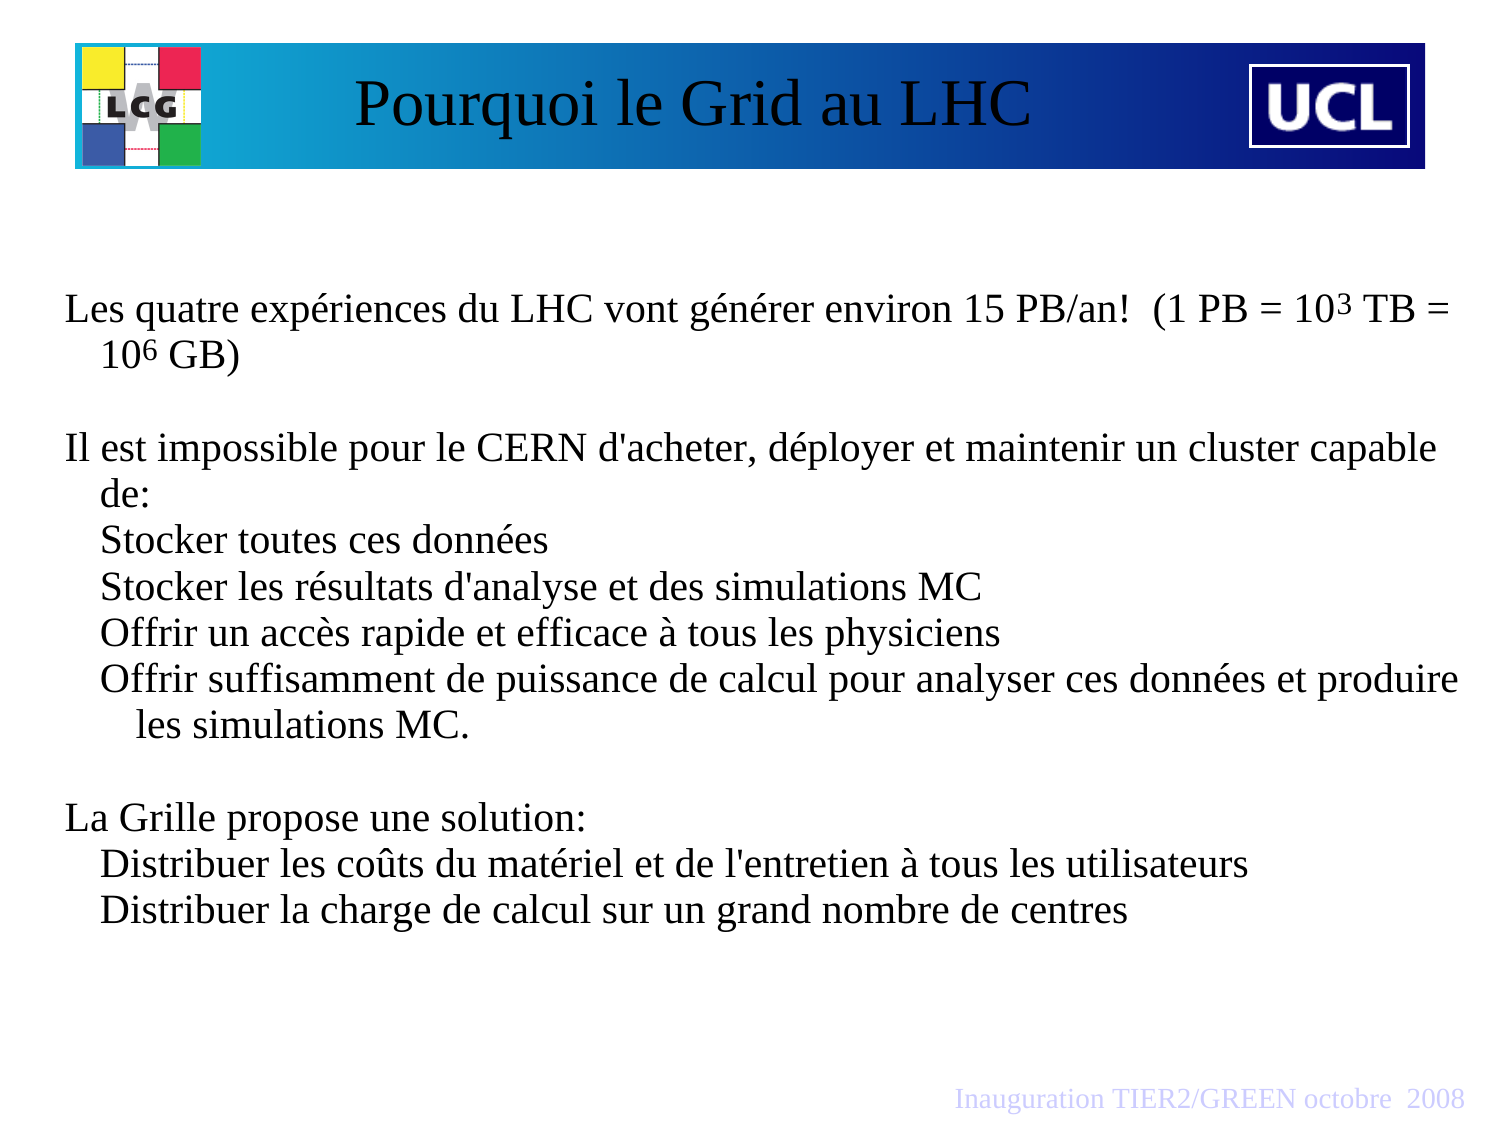

Pourquoi le Grid au LHC
Les quatre expériences du LHC vont générer environ 15 PB/an! (1 PB = 103 TB = 106 GB)
Il est impossible pour le CERN d'acheter, déployer et maintenir un cluster capable de:
Stocker toutes ces données
Stocker les résultats d'analyse et des simulations MC
Offrir un accès rapide et efficace à tous les physiciens
Offrir suffisamment de puissance de calcul pour analyser ces données et produire les simulations MC.
La Grille propose une solution:
Distribuer les coûts du matériel et de l'entretien à tous les utilisateurs
Distribuer la charge de calcul sur un grand nombre de centres
Inauguration TIER2/GREEN octobre 2008